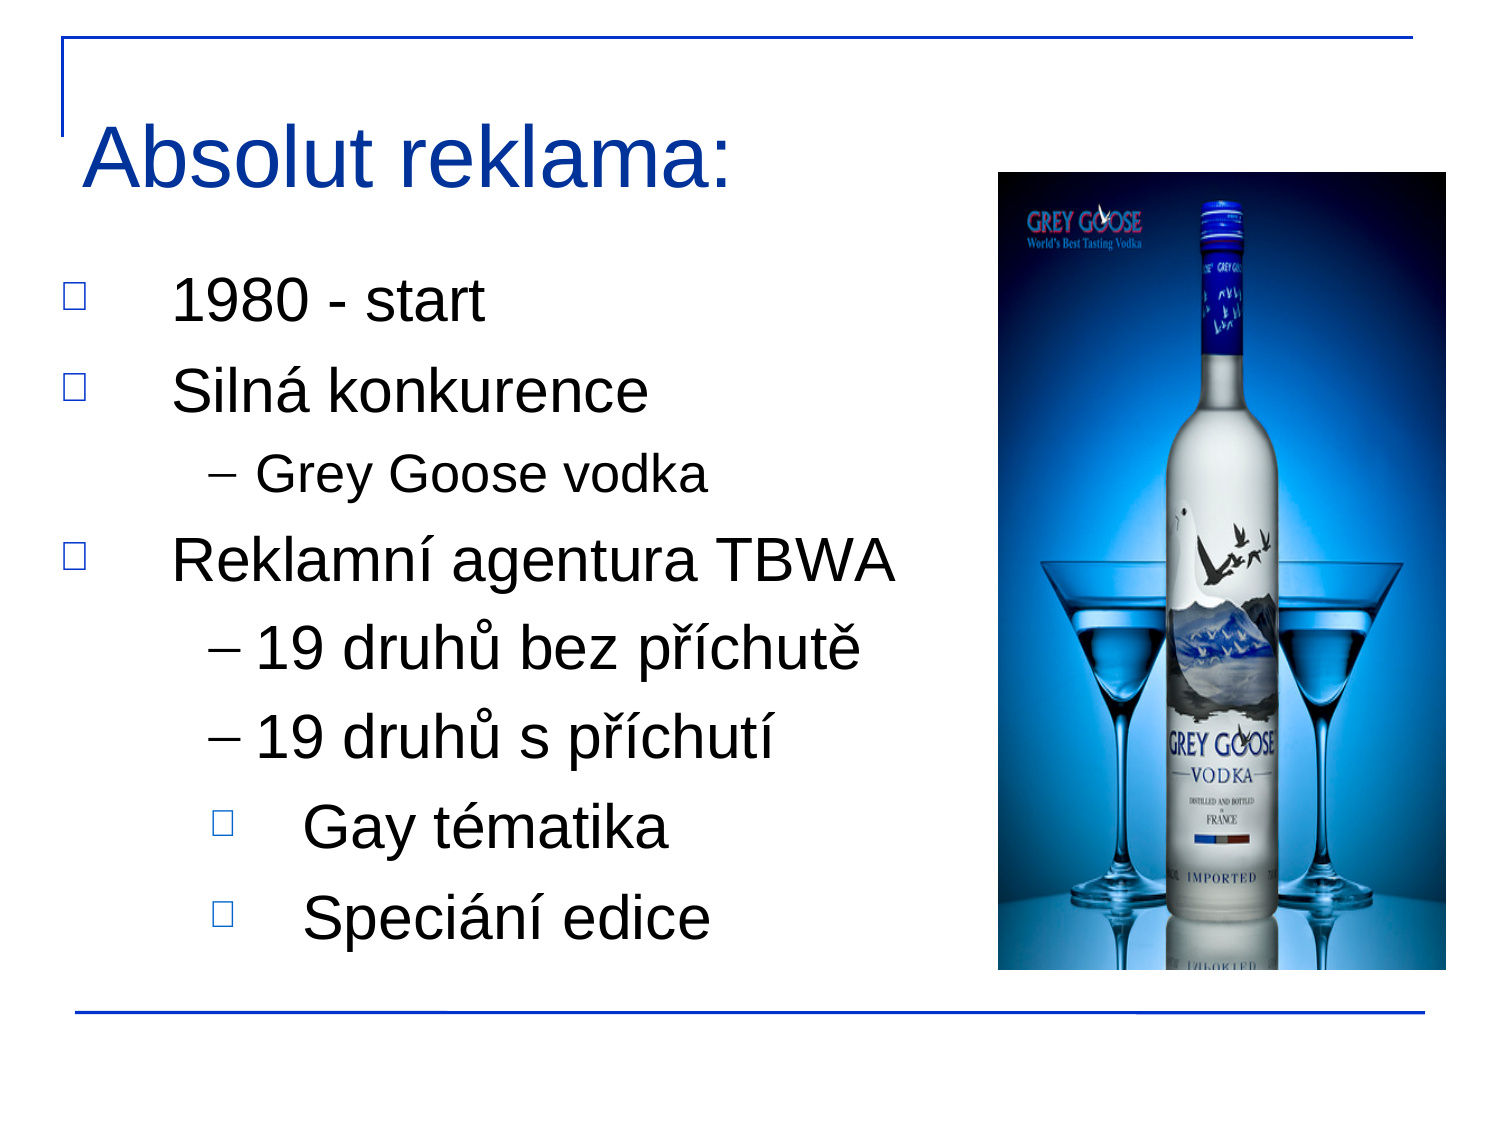

# Absolut reklama:
1980 - start
Silná konkurence
Grey Goose vodka
Reklamní agentura TBWA
19 druhů bez příchutě
19 druhů s příchutí
Gay tématika
Speciání edice